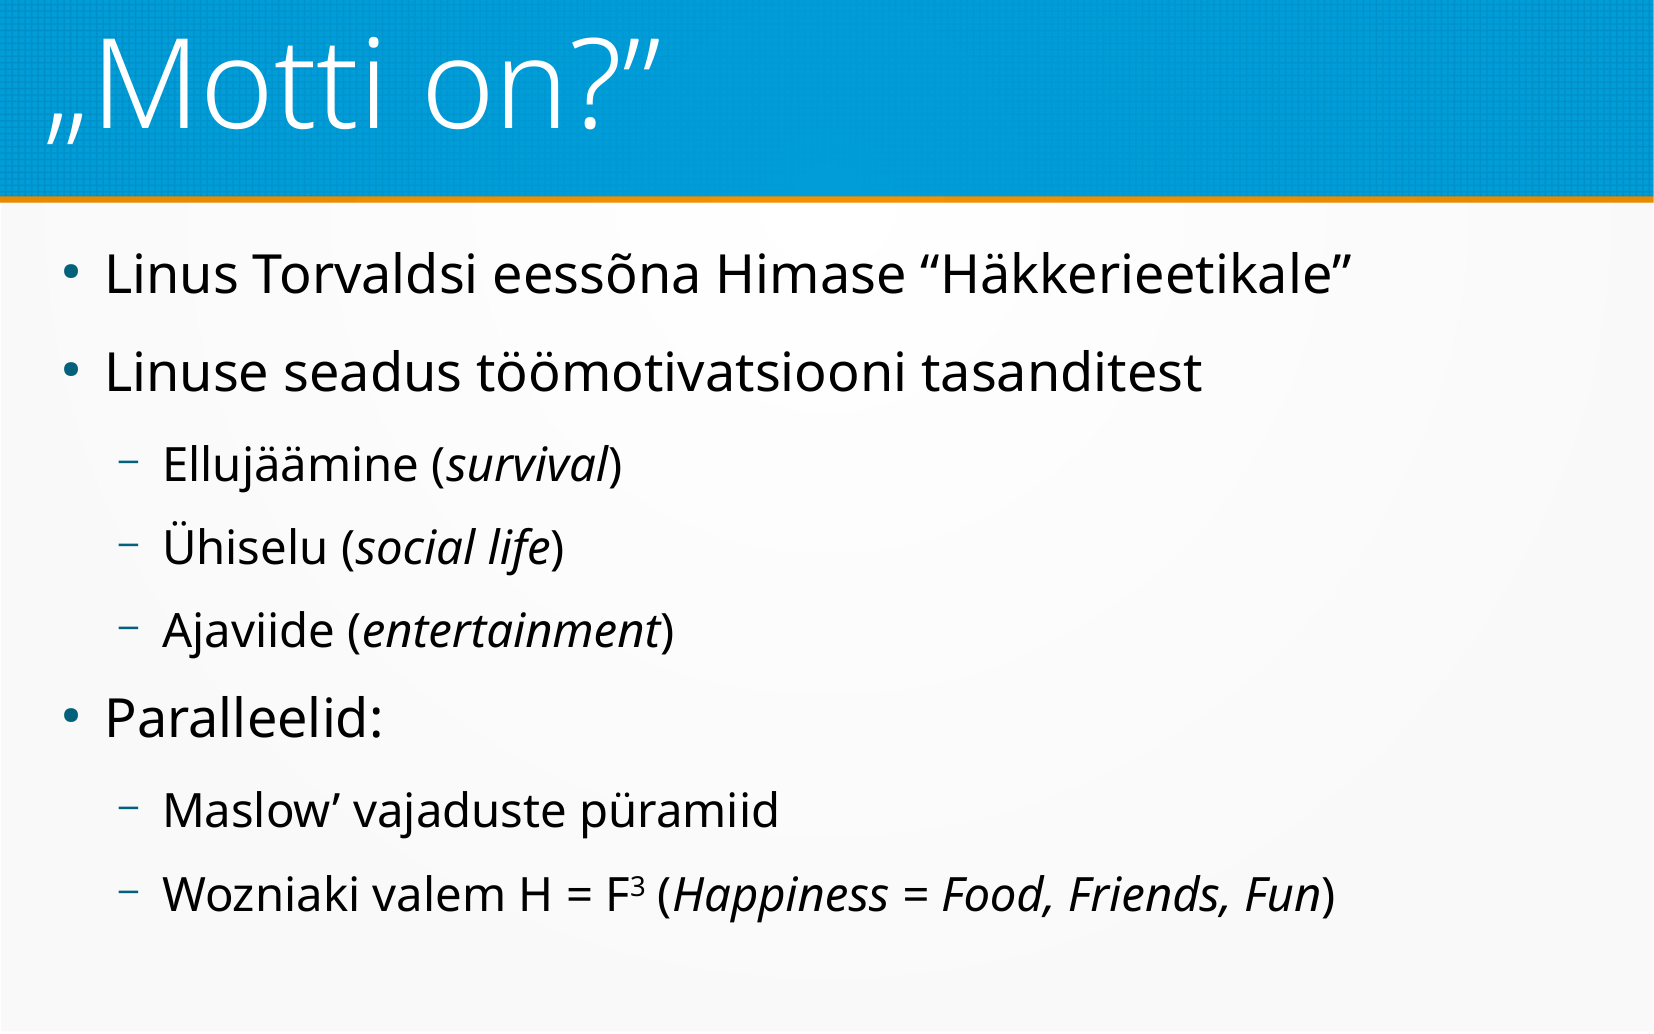

# „Motti on?”
Linus Torvaldsi eessõna Himase “Häkkerieetikale”
Linuse seadus töömotivatsiooni tasanditest
Ellujäämine (survival)
Ühiselu (social life)
Ajaviide (entertainment)
Paralleelid:
Maslow’ vajaduste püramiid
Wozniaki valem H = F3 (Happiness = Food, Friends, Fun)